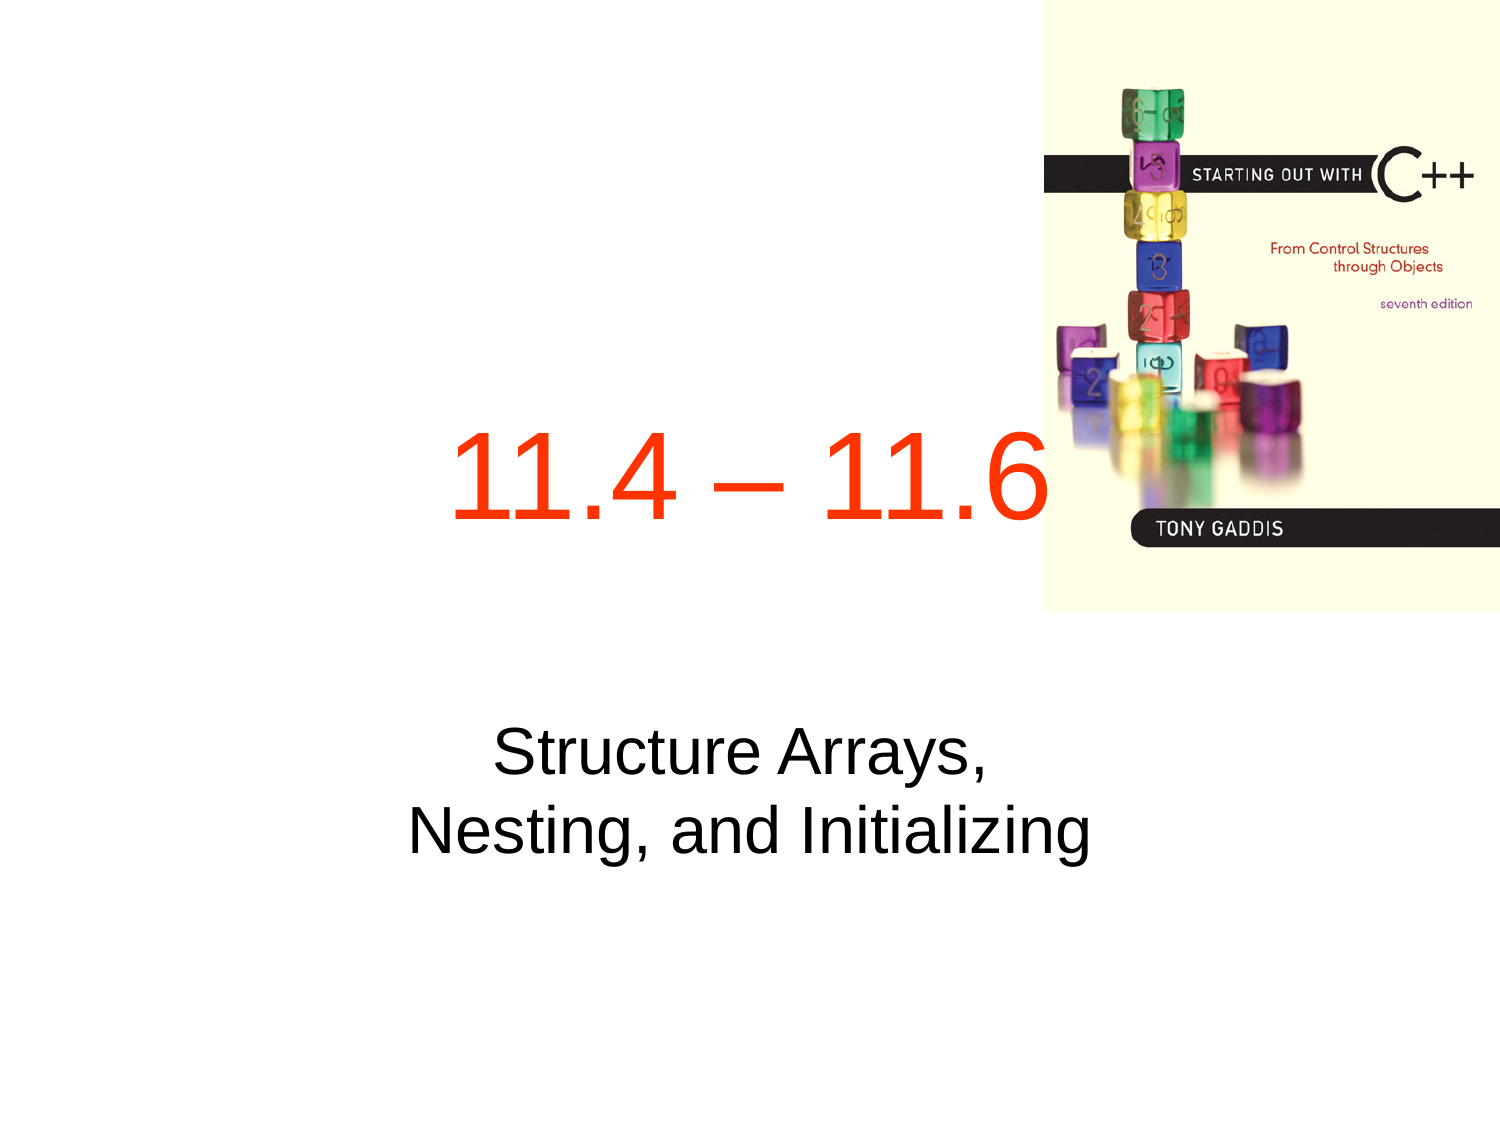

# 11.4 – 11.6
Structure Arrays,
Nesting, and Initializing